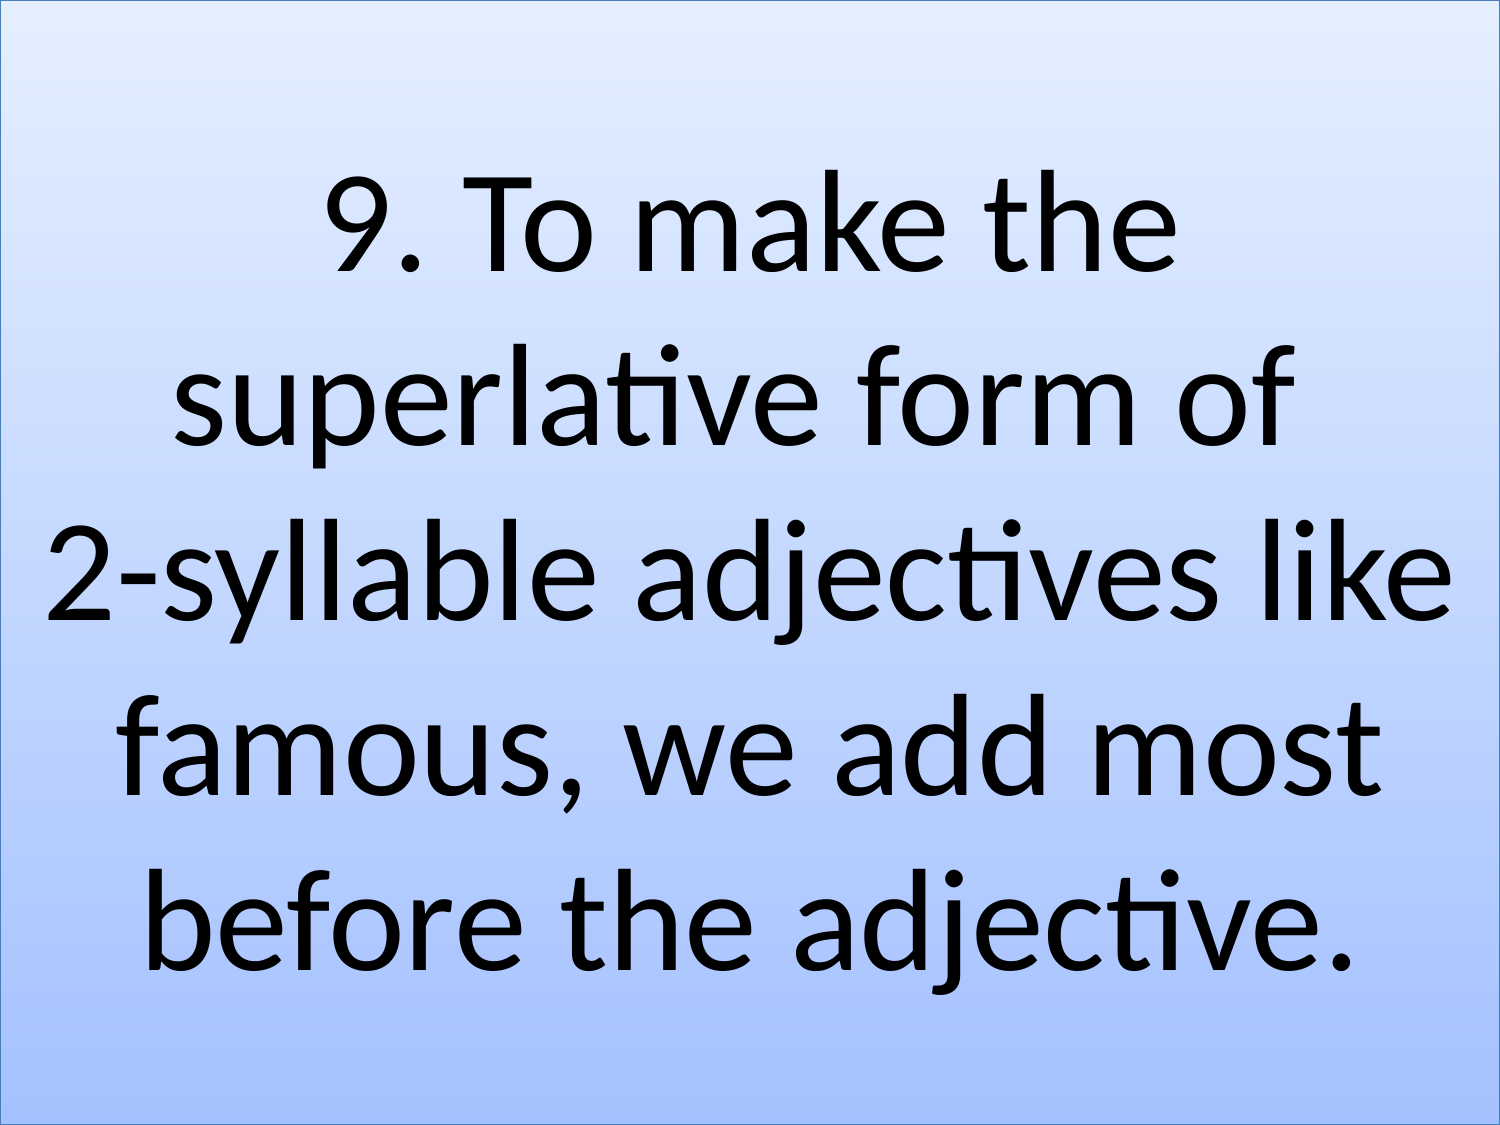

# 9. To make the superlative form of 2-syllable adjectives like famous, we add most before the adjective.